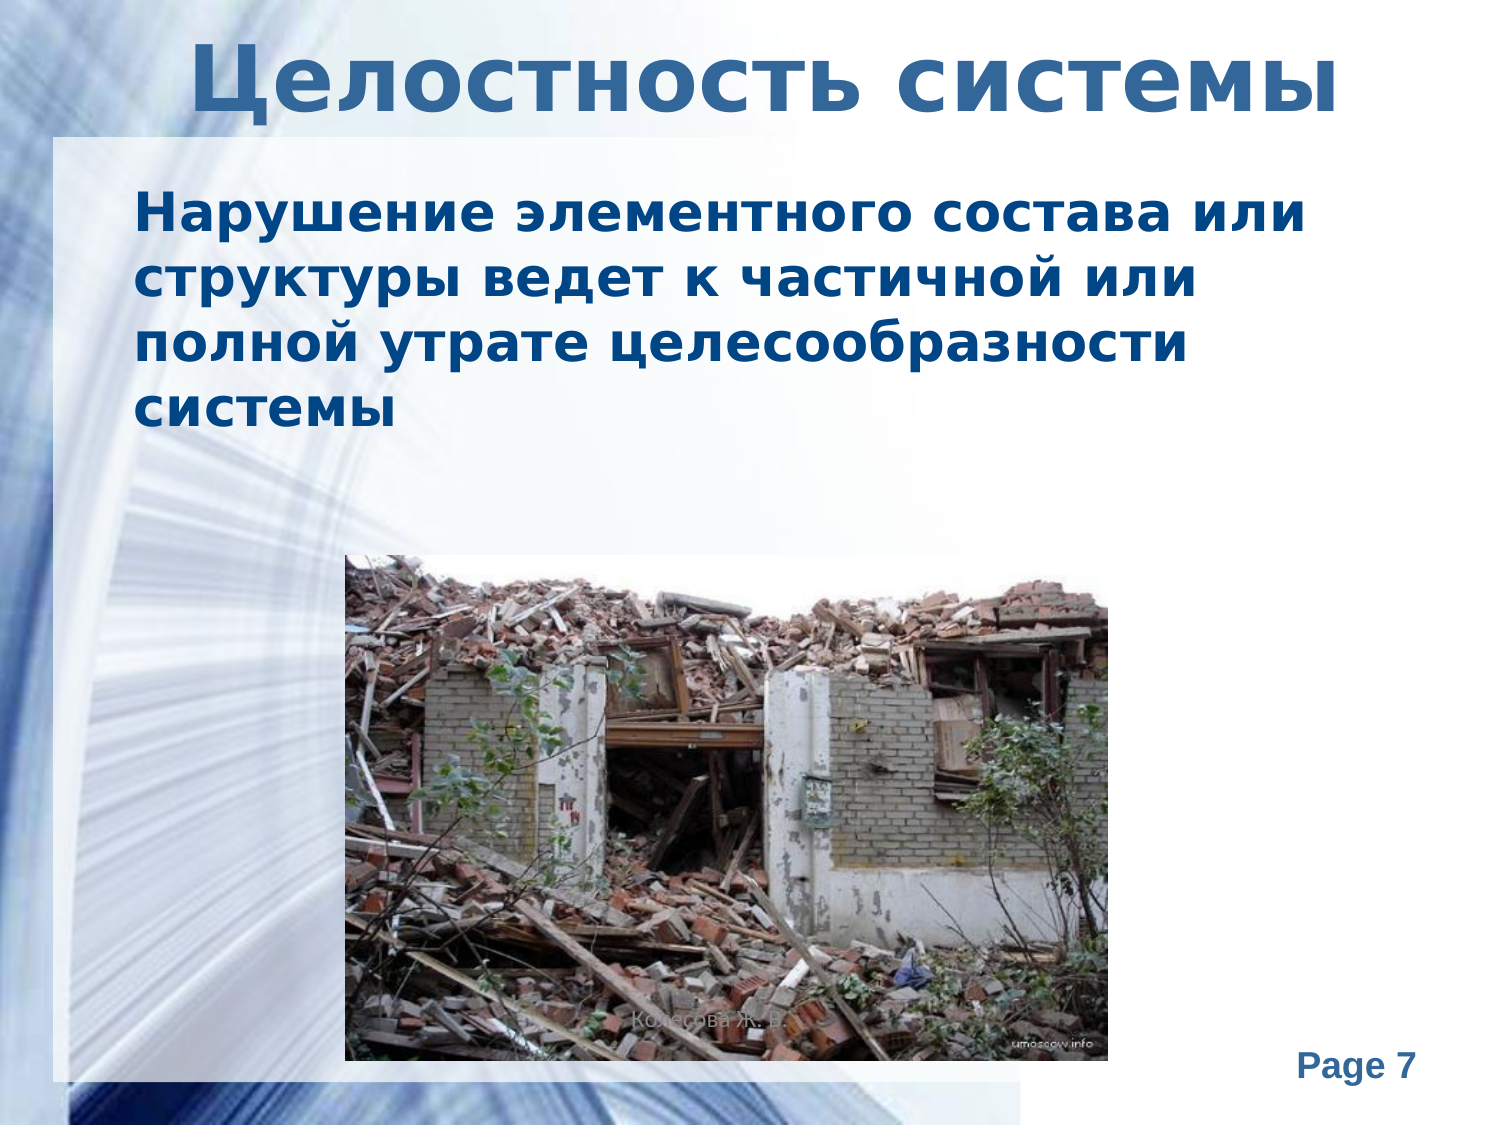

Целостность системы
Нарушение элементного состава или структуры ведет к частичной или полной утрате целесообразности системы
Колесова Ж. В.